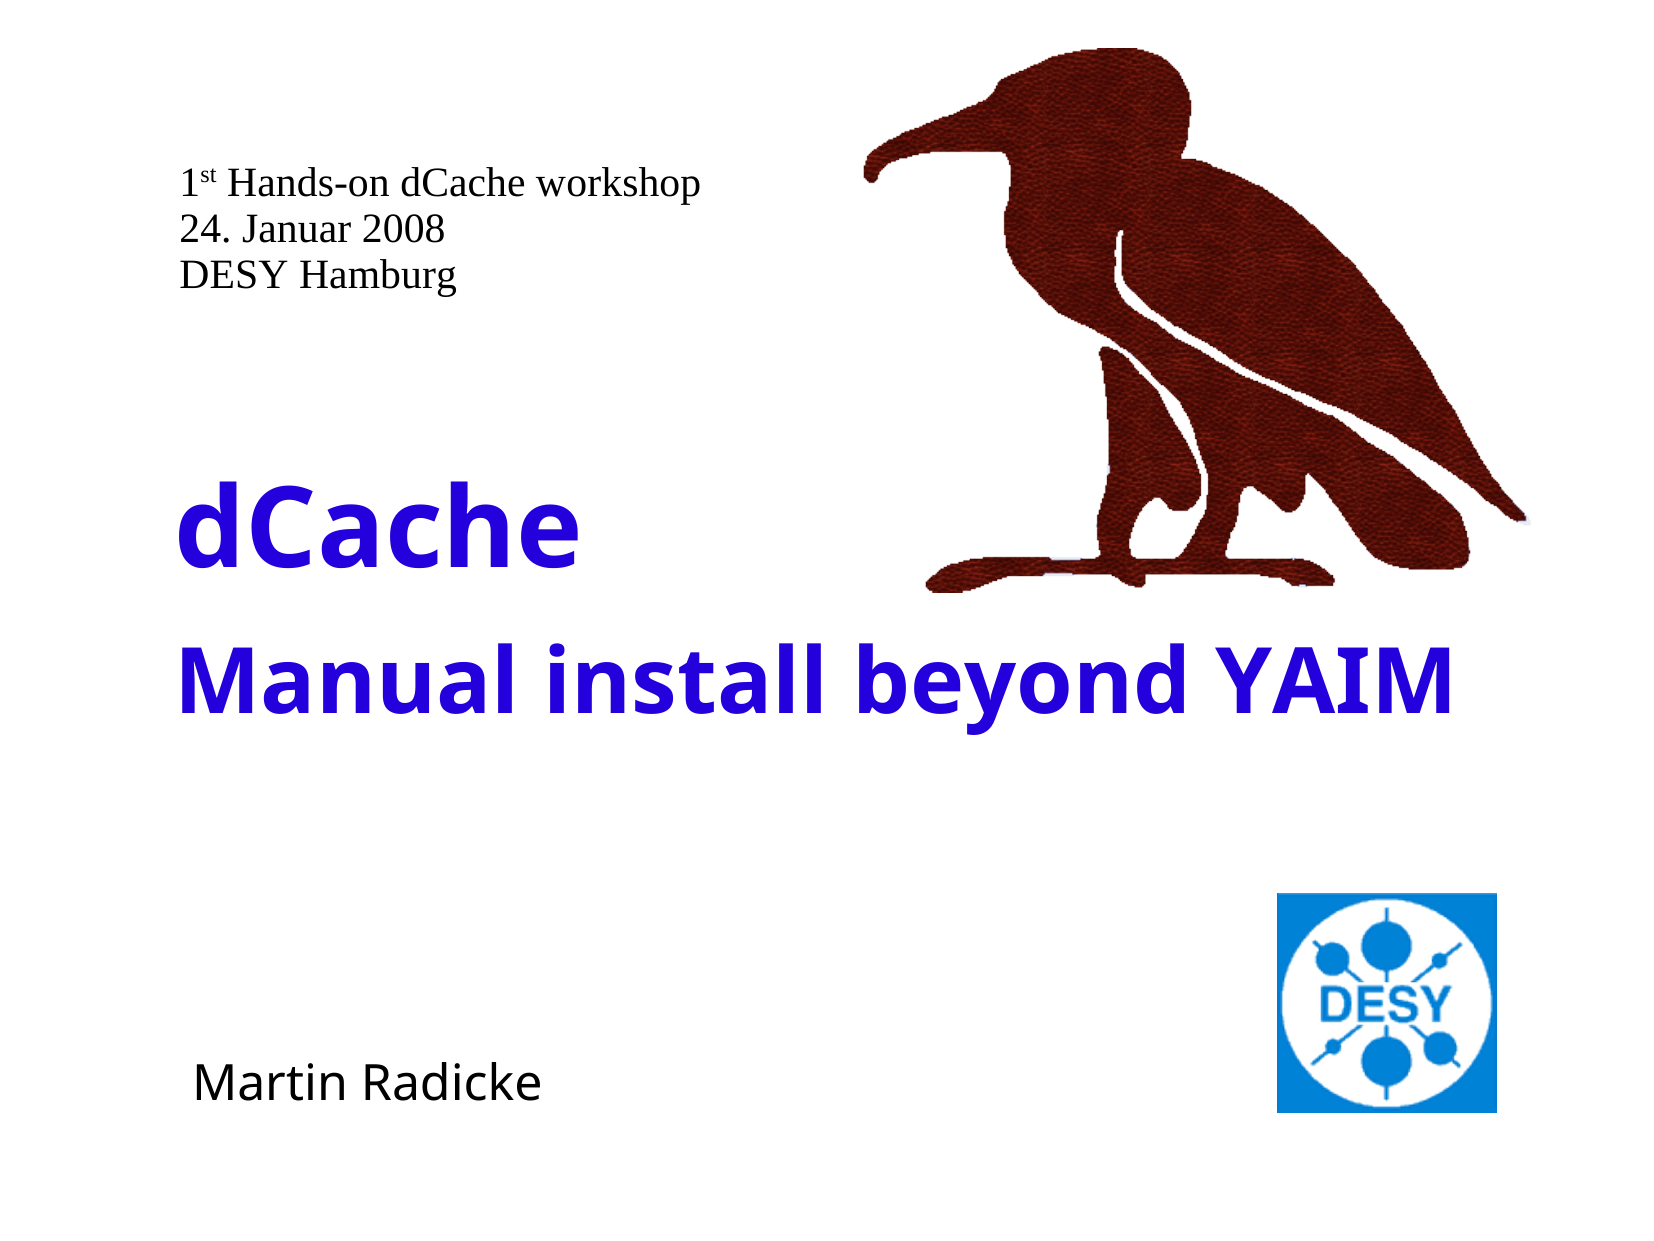

1st Hands-on dCache workshop
24. Januar 2008
DESY Hamburg
dCache
Manual install beyond YAIM
Martin Radicke